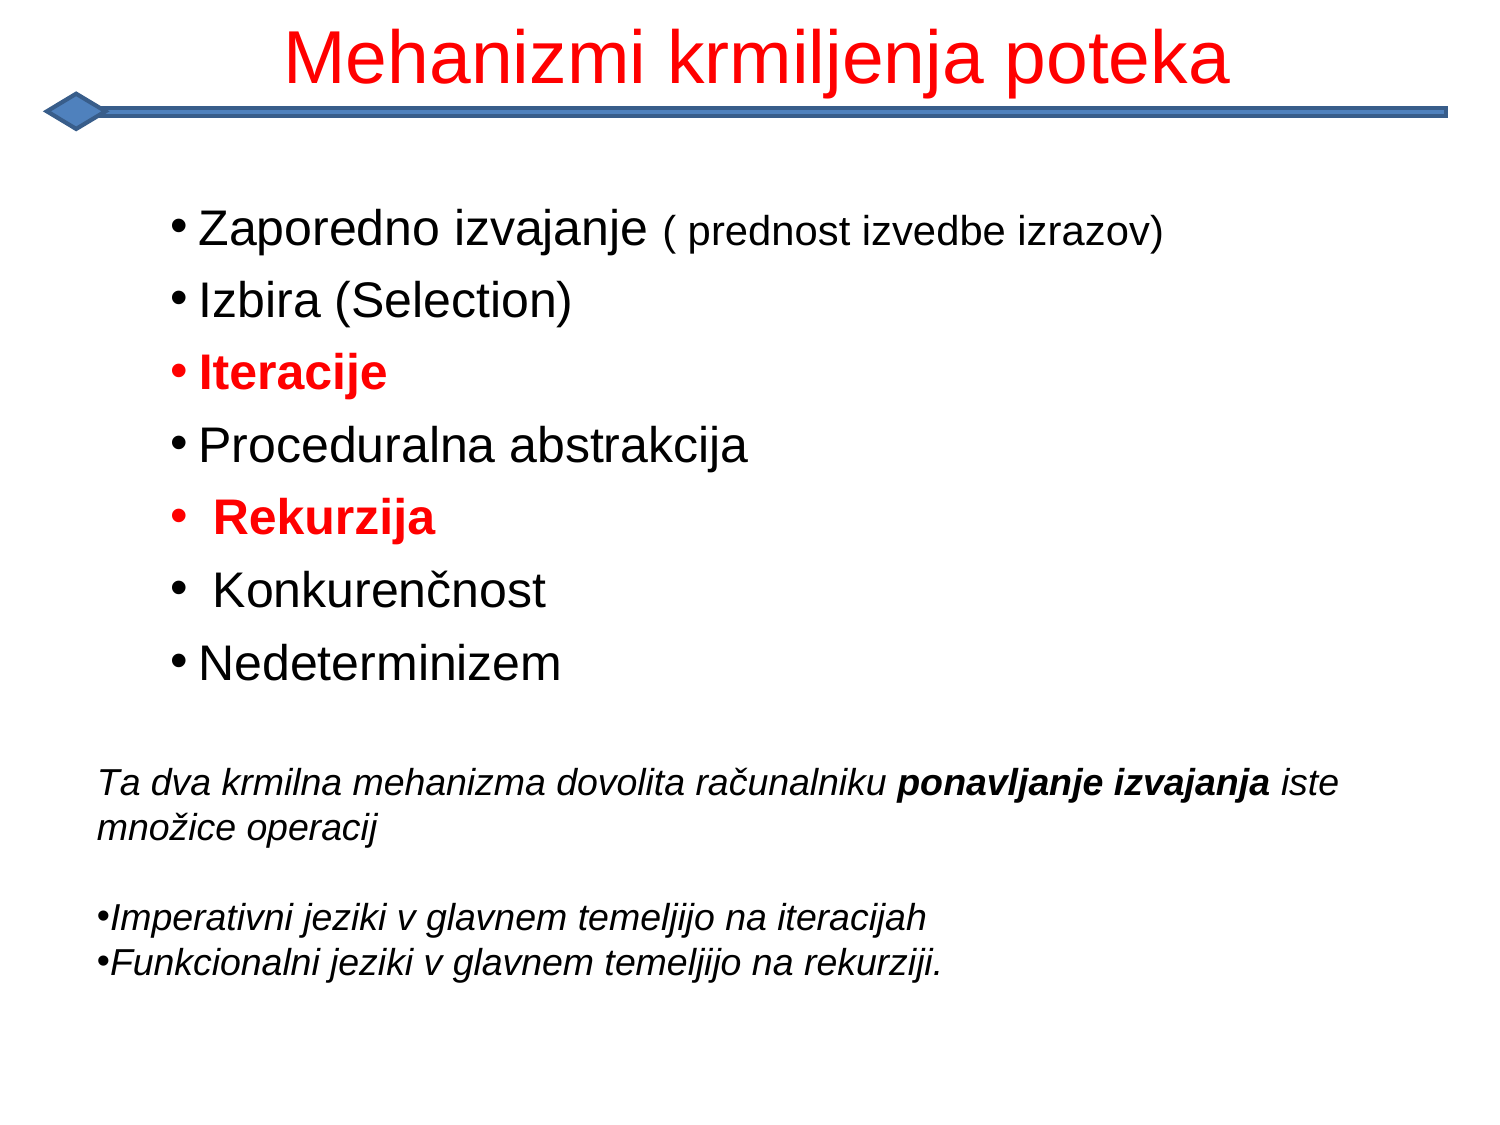

# Mehanizmi krmiljenja poteka
Zaporedno izvajanje ( prednost izvedbe izrazov)
Izbira (Selection)
Iteracije
Proceduralna abstrakcija
 Rekurzija
 Konkurenčnost
Nedeterminizem
Ta dva krmilna mehanizma dovolita računalniku ponavljanje izvajanja iste množice operacij
Imperativni jeziki v glavnem temeljijo na iteracijah
Funkcionalni jeziki v glavnem temeljijo na rekurziji.